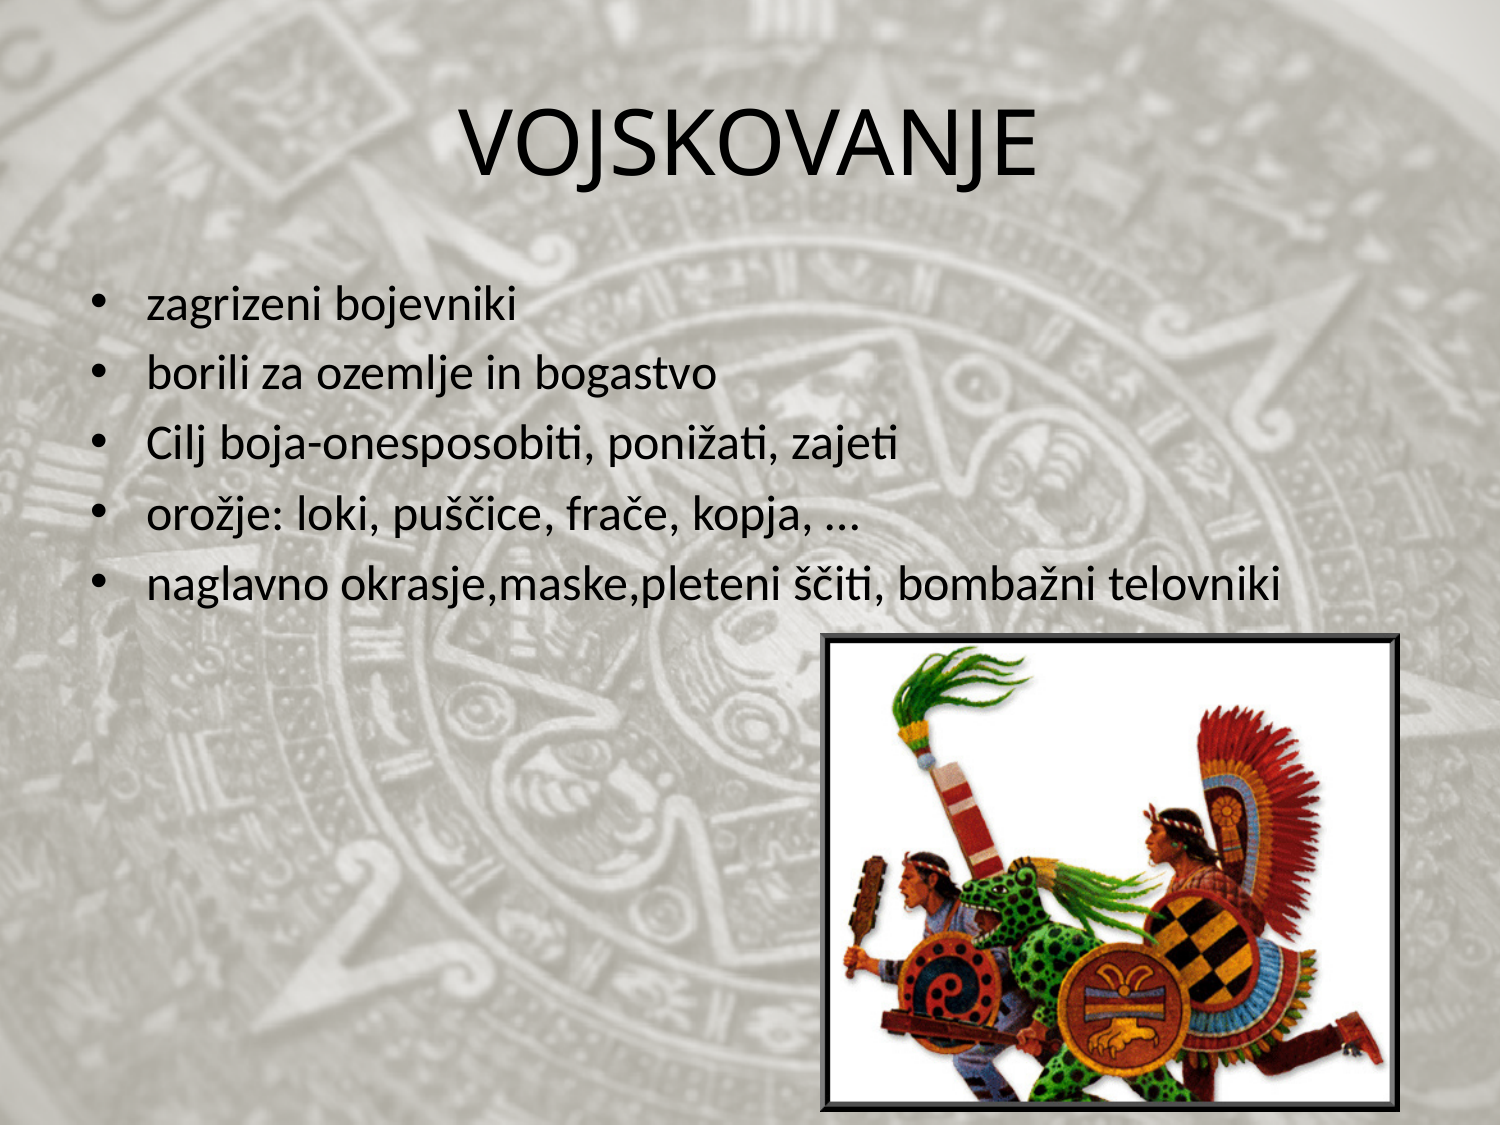

# VOJSKOVANJE
zagrizeni bojevniki
borili za ozemlje in bogastvo
Cilj boja-onesposobiti, ponižati, zajeti
orožje: loki, puščice, frače, kopja, …
naglavno okrasje,maske,pleteni ščiti, bombažni telovniki